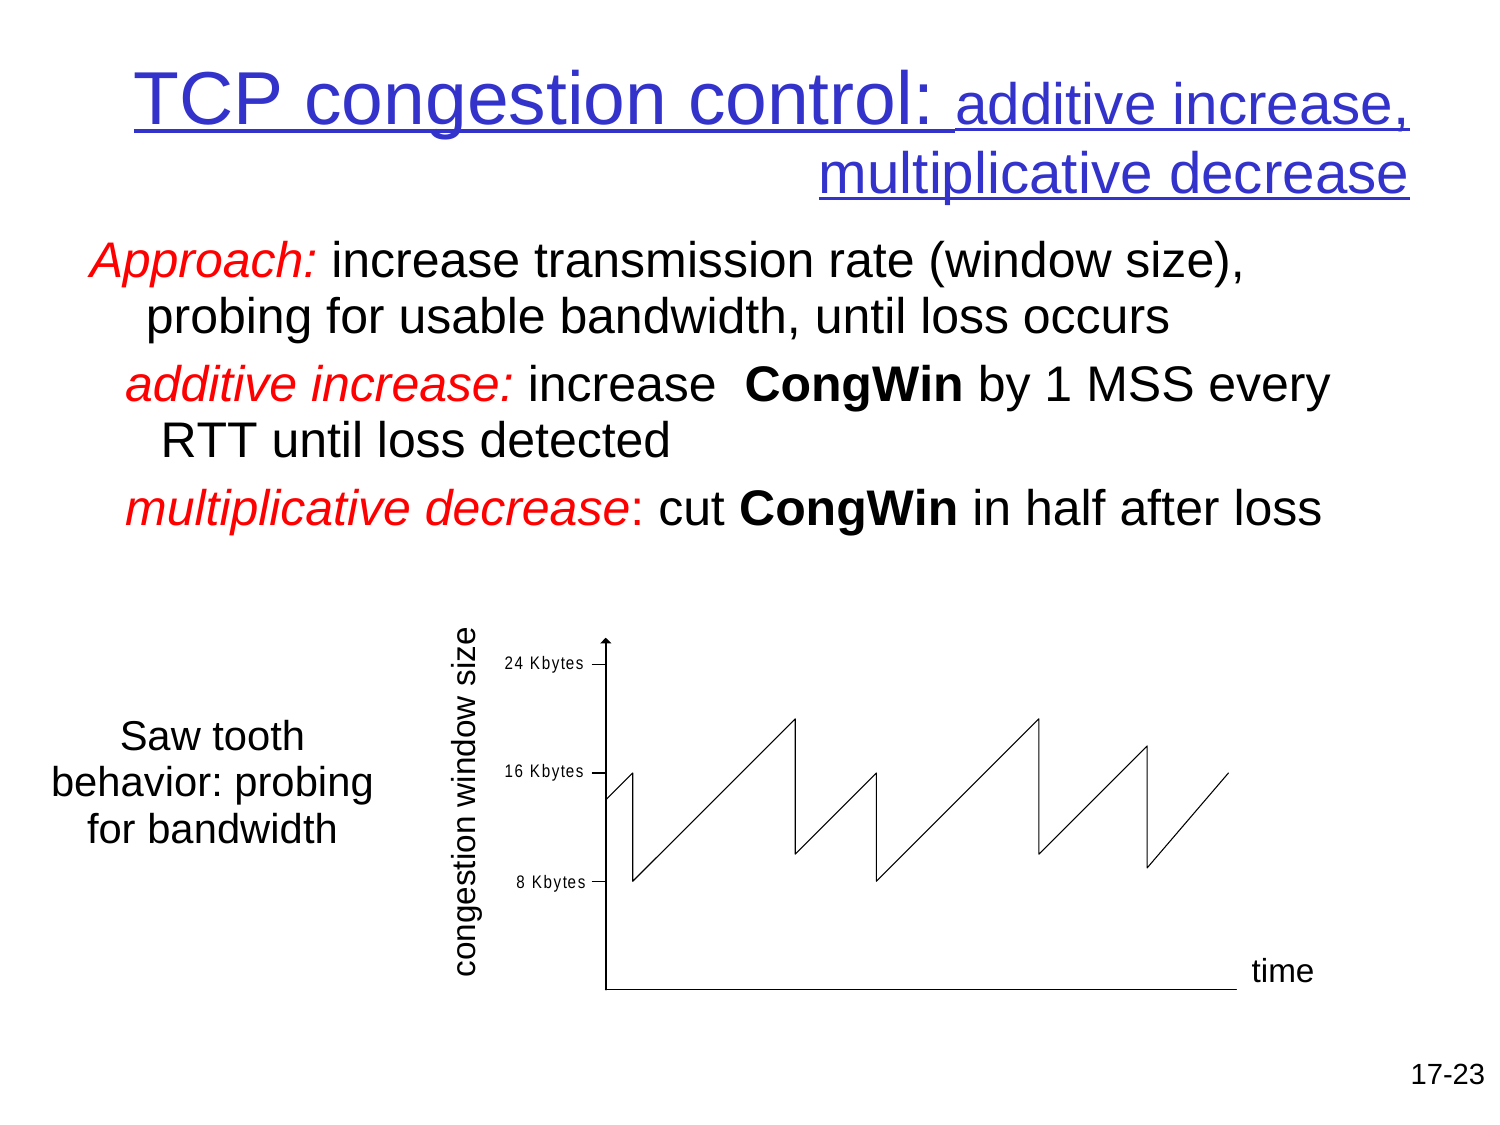

# TCP congestion control: additive increase, multiplicative decrease
Approach: increase transmission rate (window size), probing for usable bandwidth, until loss occurs
additive increase: increase CongWin by 1 MSS every RTT until loss detected
multiplicative decrease: cut CongWin in half after loss
Saw tooth
behavior: probing
for bandwidth
congestion window size
time
23